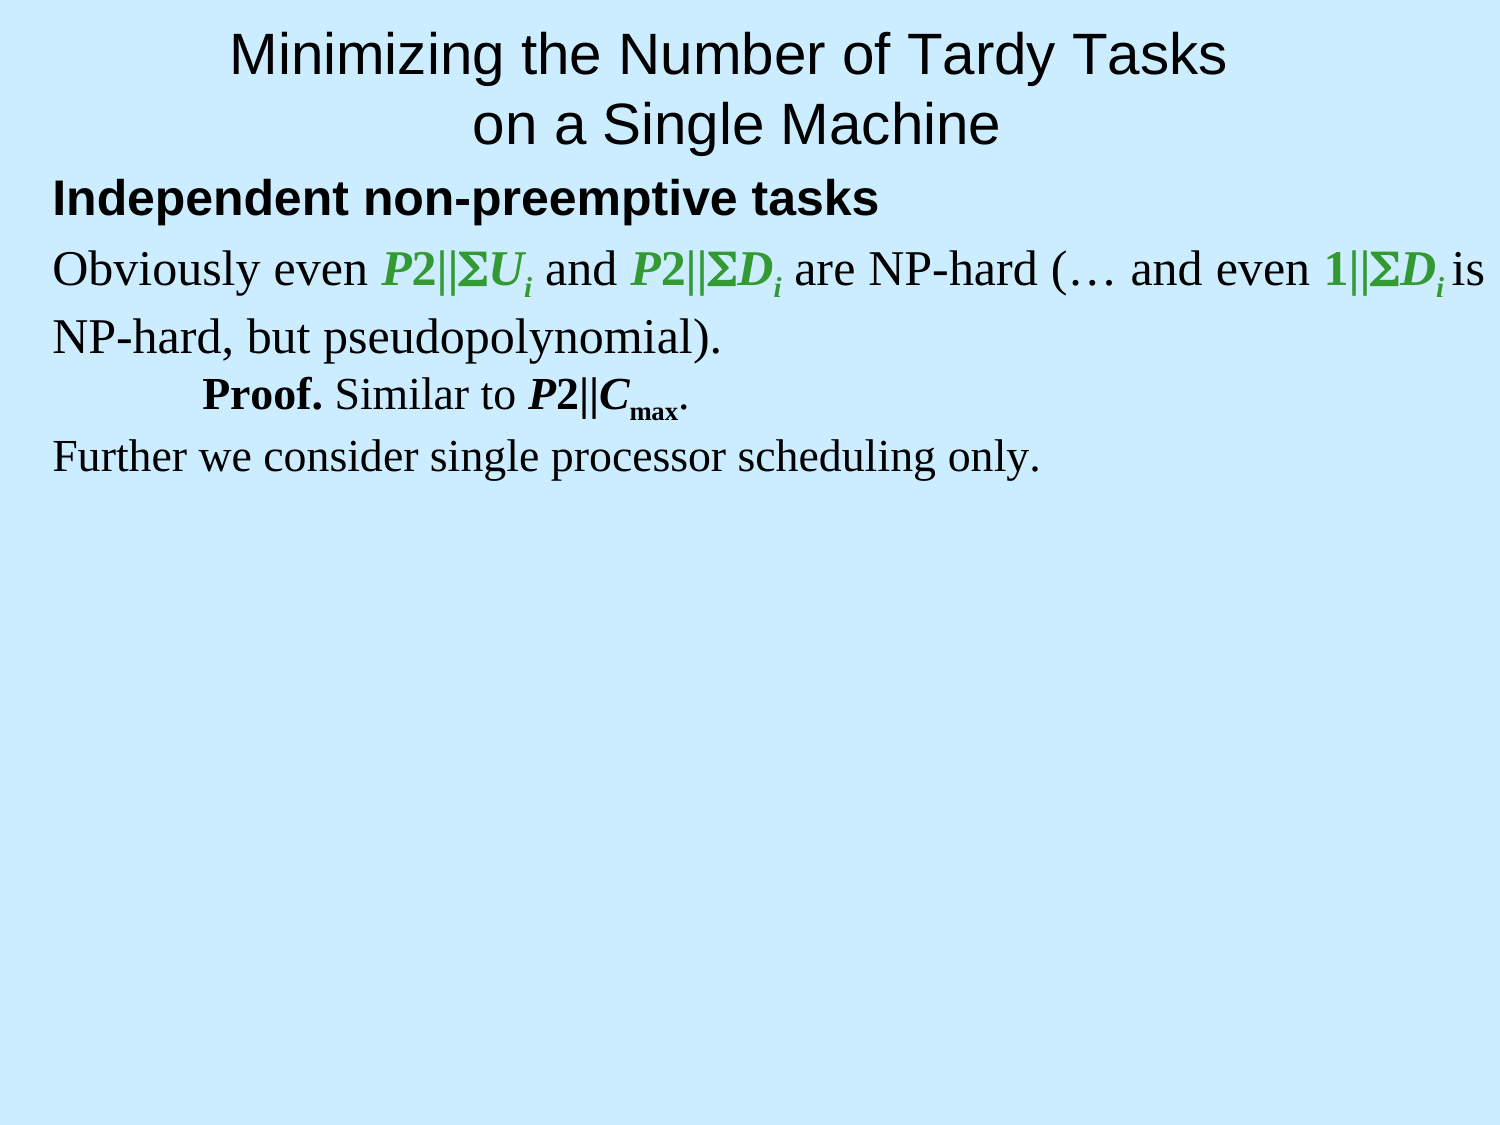

# Minimizing the Number of Tardy Tasks on a Single Machine
Independent non-preemptive tasks
Obviously even P2||Ui and P2||Di are NP-hard (… and even 1||Di is NP-hard, but pseudopolynomial).
	Proof. Similar to P2||Cmax.
Further we consider single processor scheduling only.